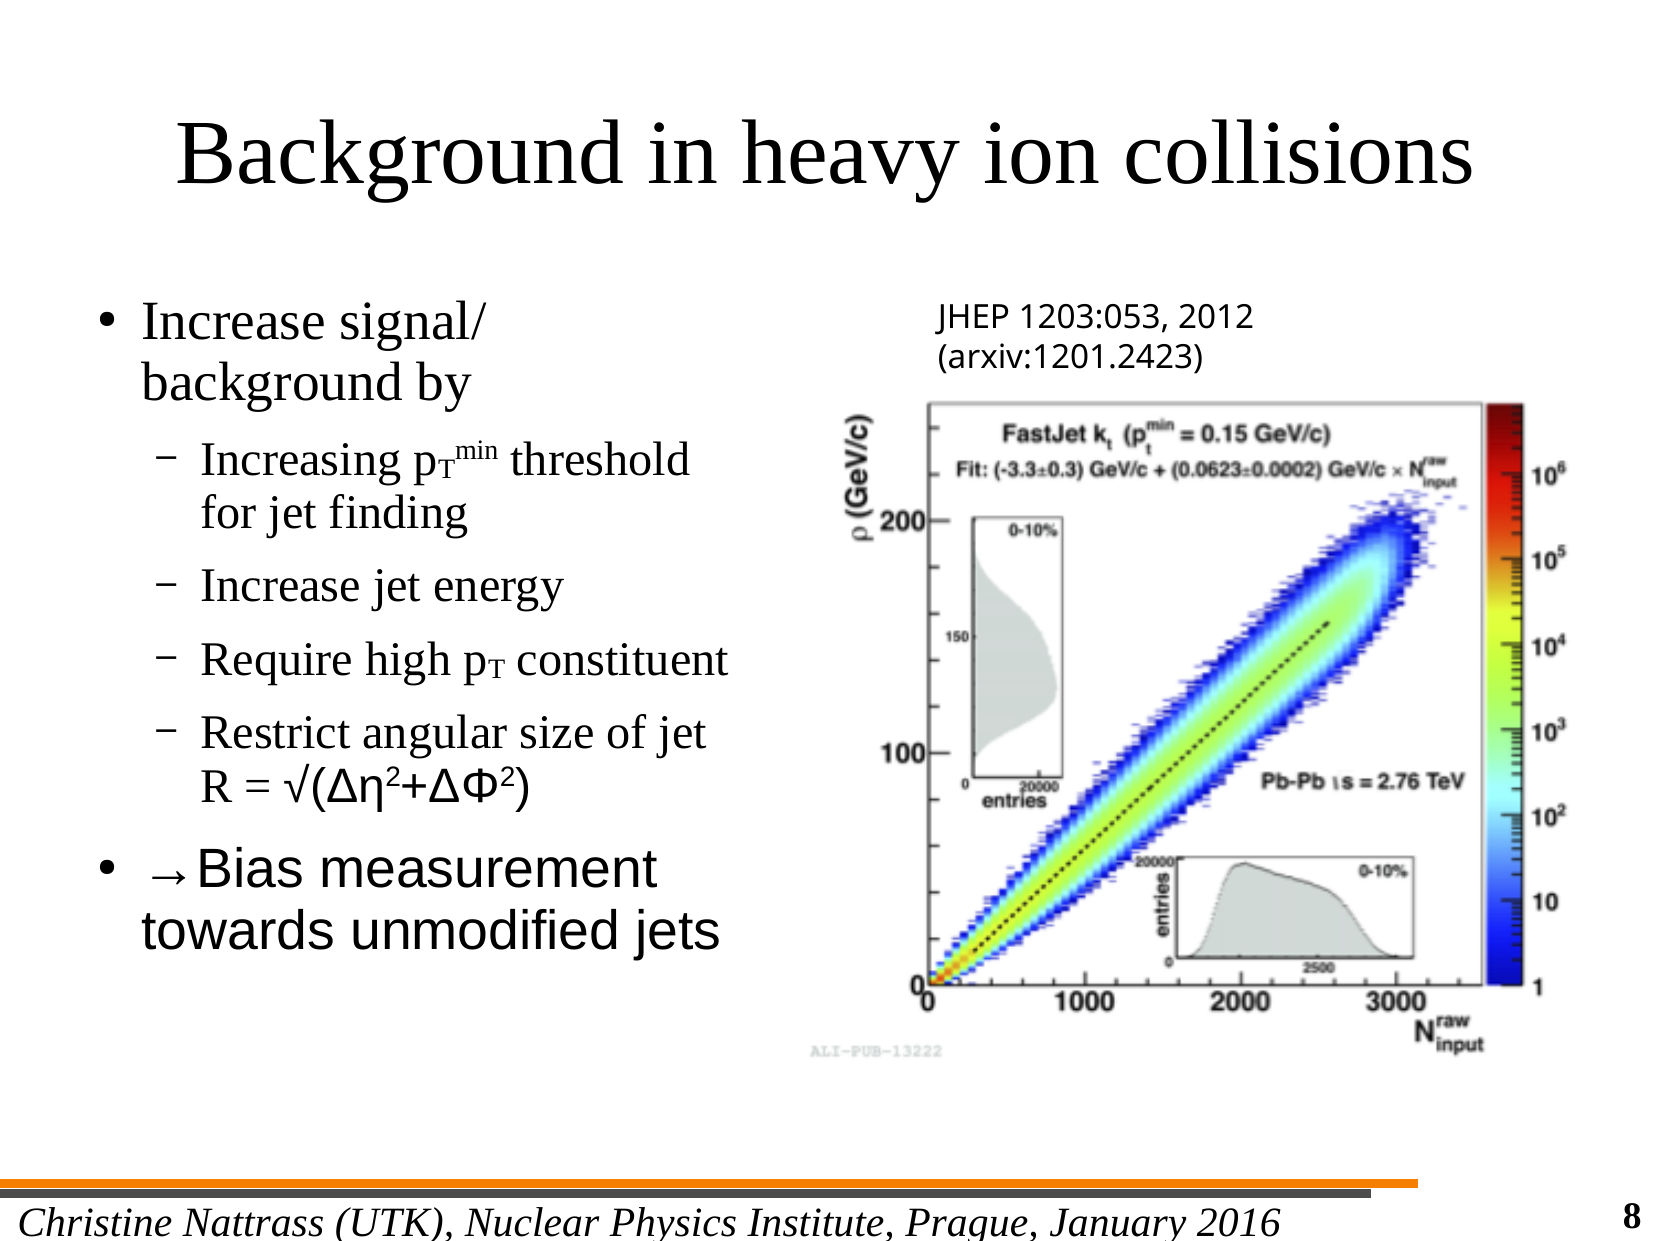

# Background in heavy ion collisions
JHEP 1203:053, 2012
(arxiv:1201.2423)
Increase signal/ background by
Increasing pTmin threshold for jet finding
Increase jet energy
Require high pT constituent
Restrict angular size of jet R = √(Δη2+ΔΦ2)
→Bias measurement towards unmodified jets